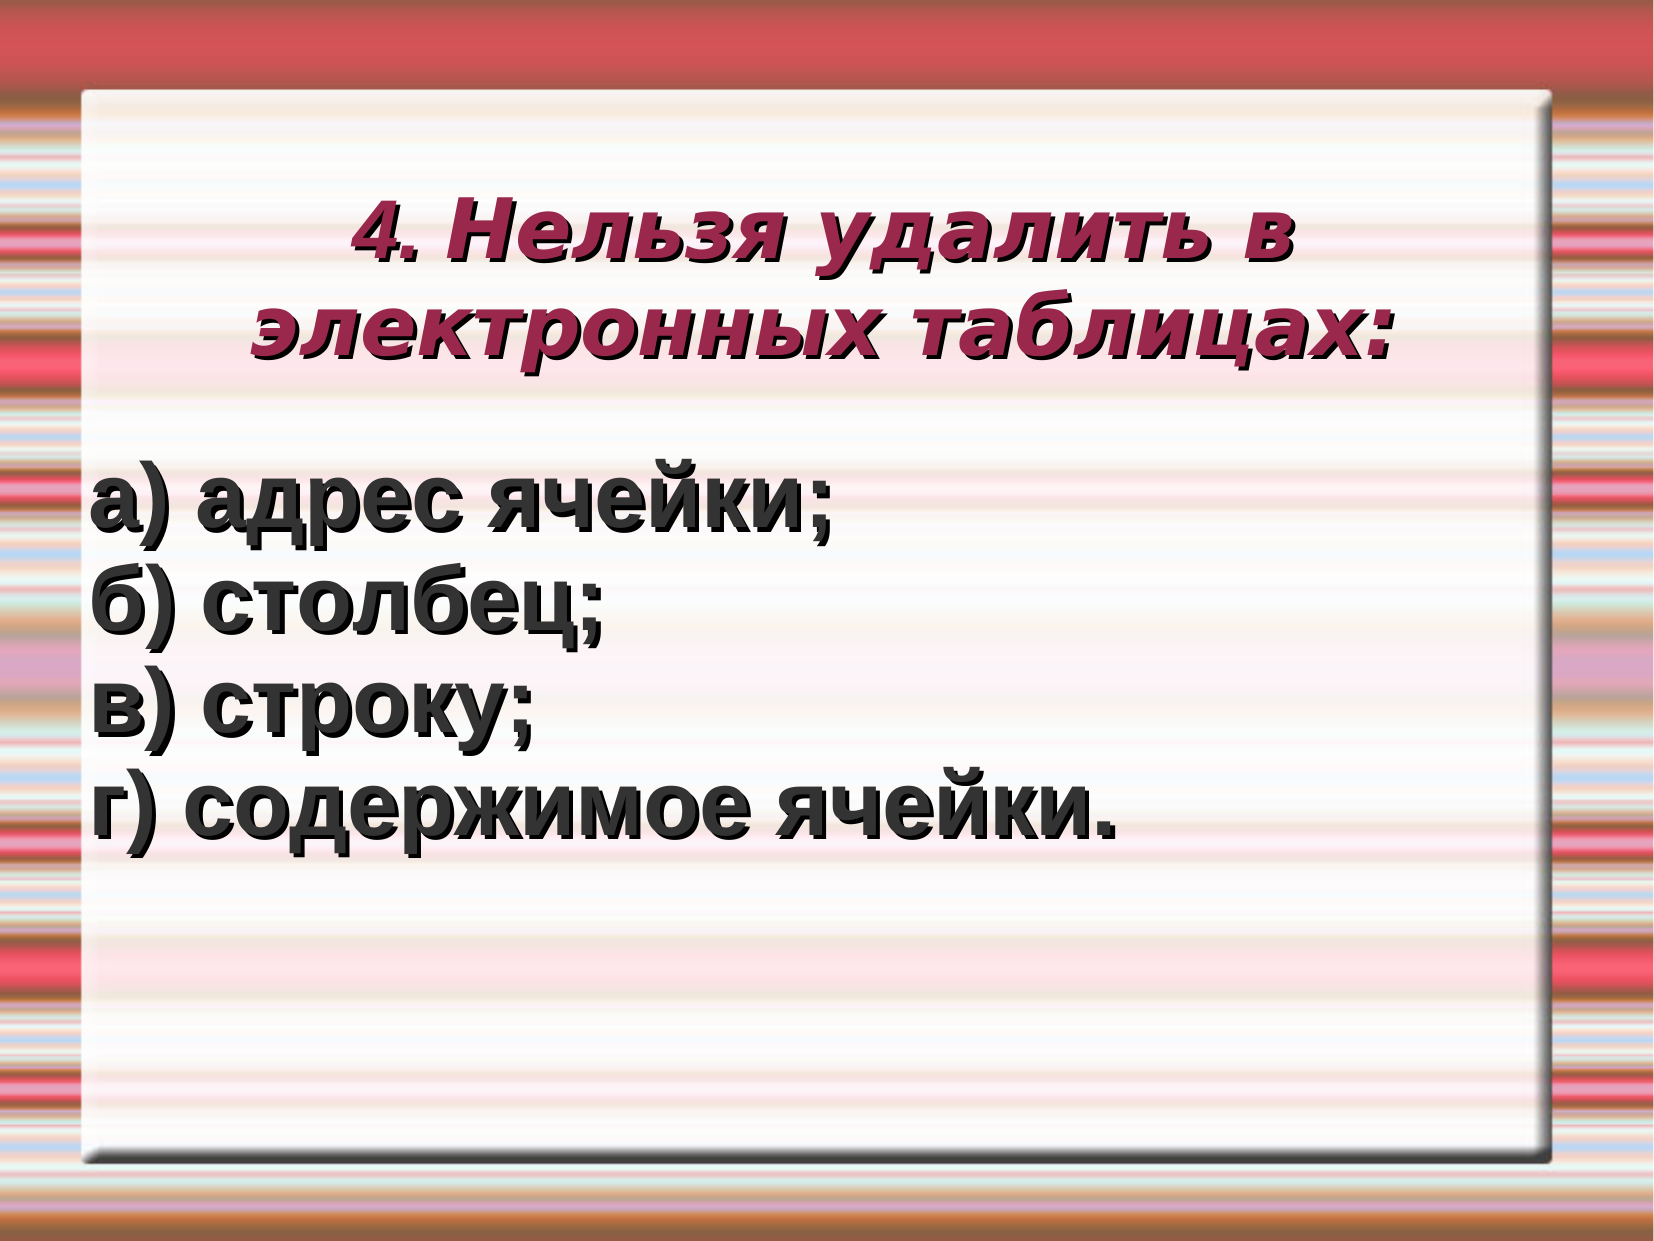

# 4. Нельзя удалить в электронных таблицах:
а) адрес ячейки;
б) столбец;
в) строку;
г) содержимое ячейки.